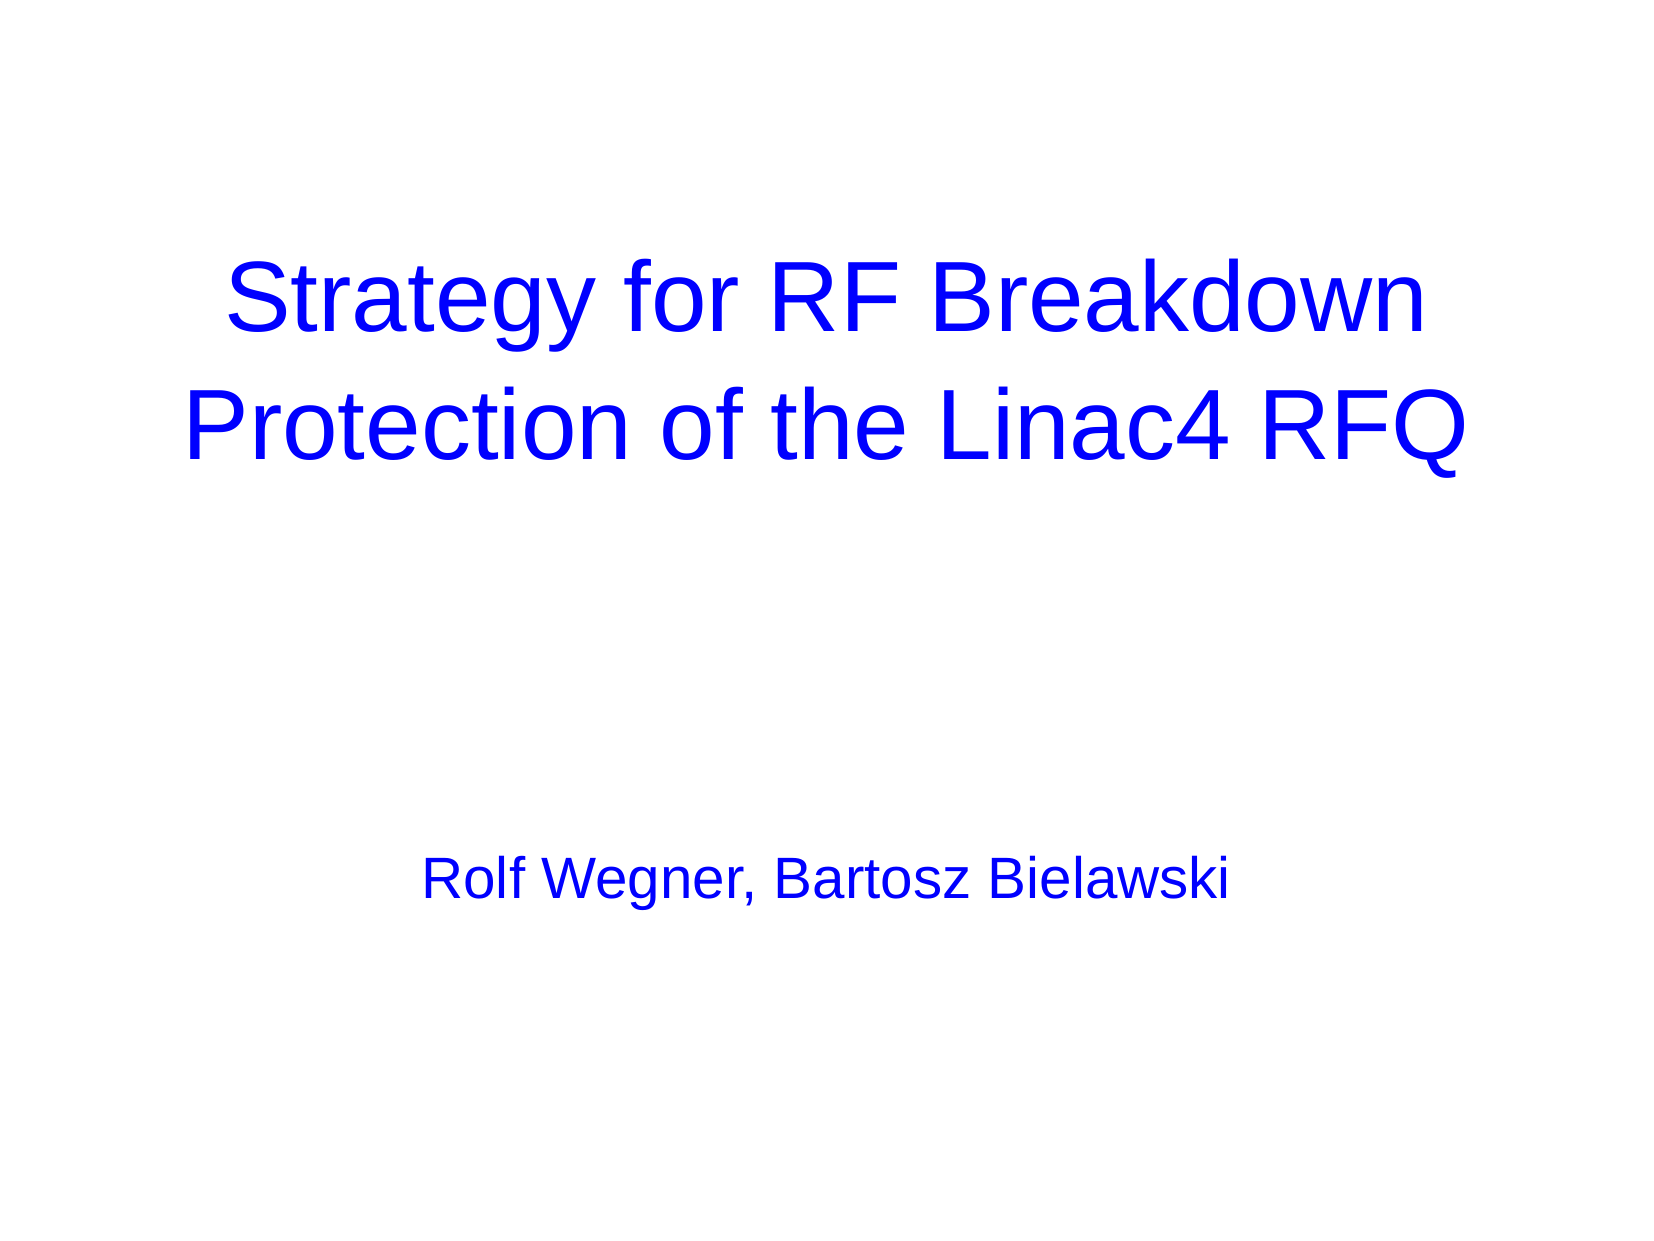

# Strategy for RF Breakdown Protection of the Linac4 RFQ
Rolf Wegner, Bartosz Bielawski